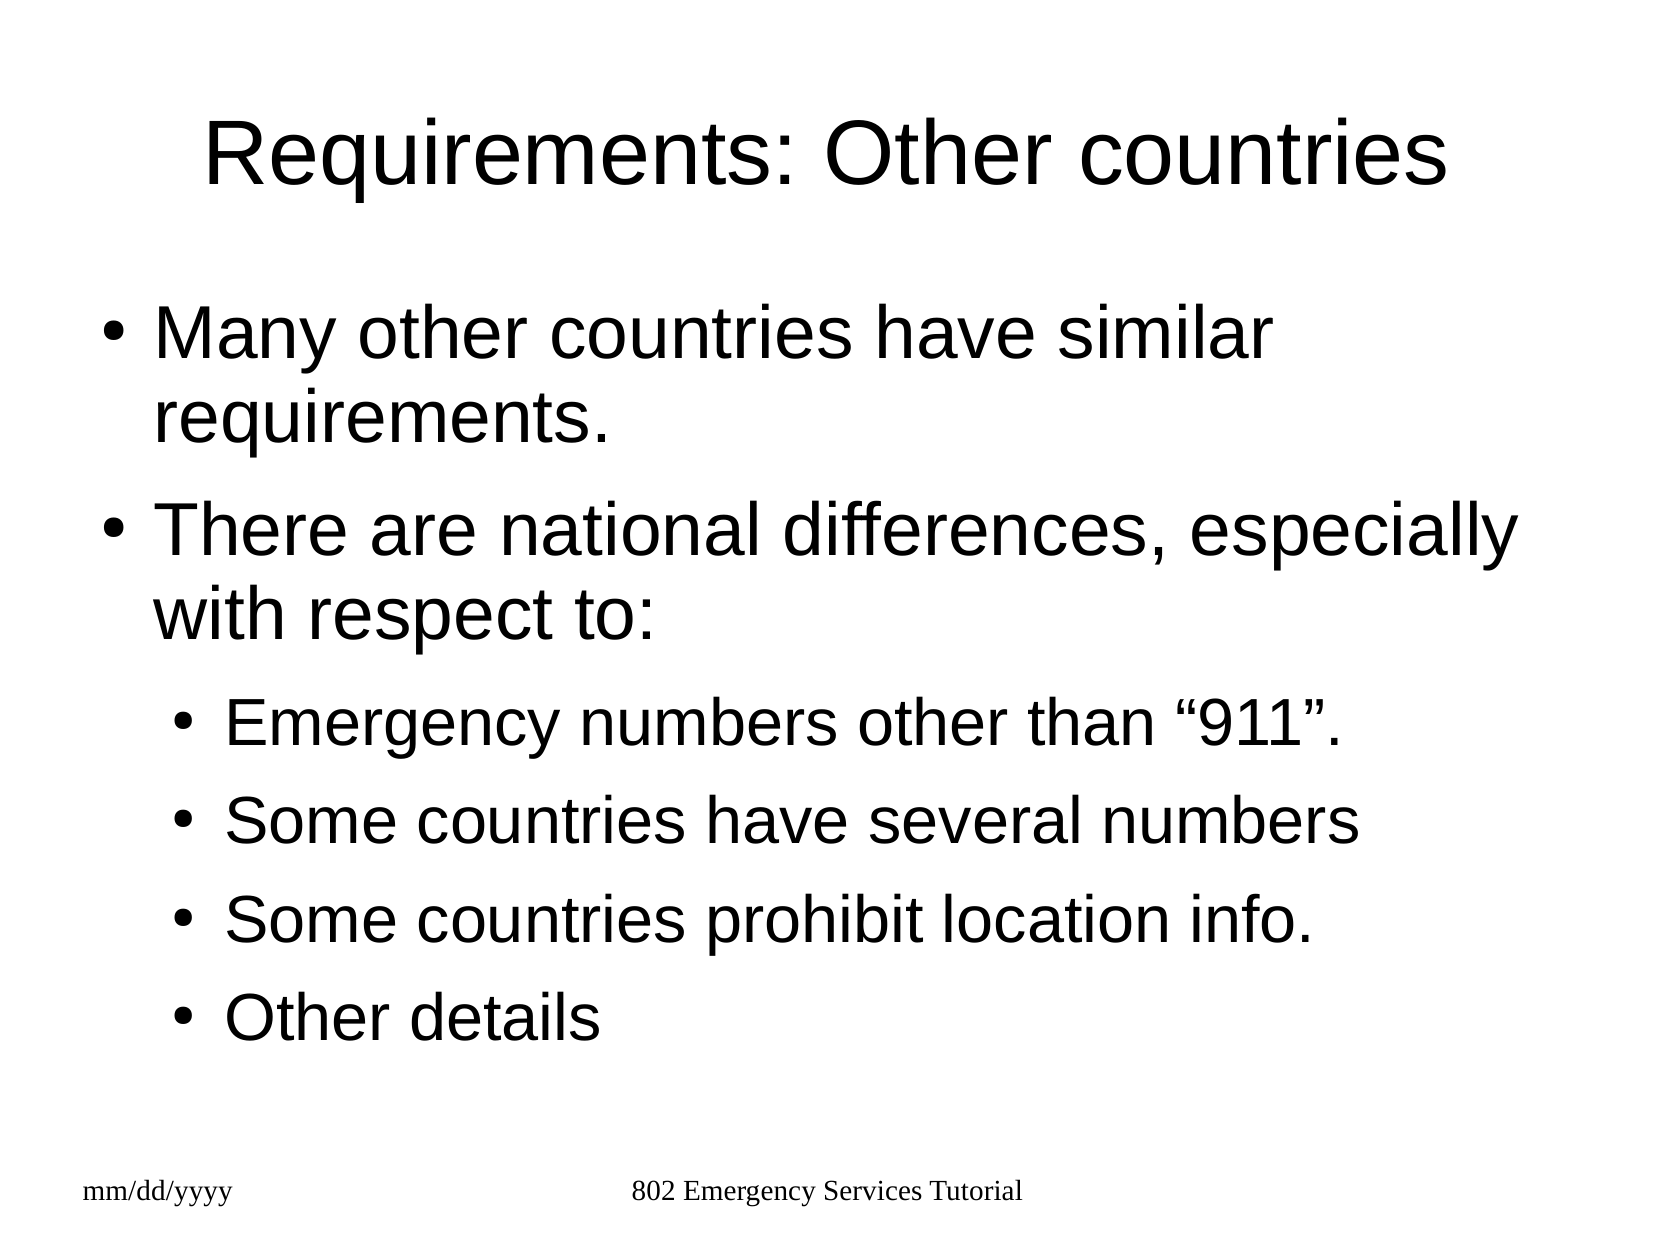

# Requirements: Other countries
Many other countries have similar requirements.
There are national differences, especially with respect to:
Emergency numbers other than “911”.
Some countries have several numbers
Some countries prohibit location info.
Other details